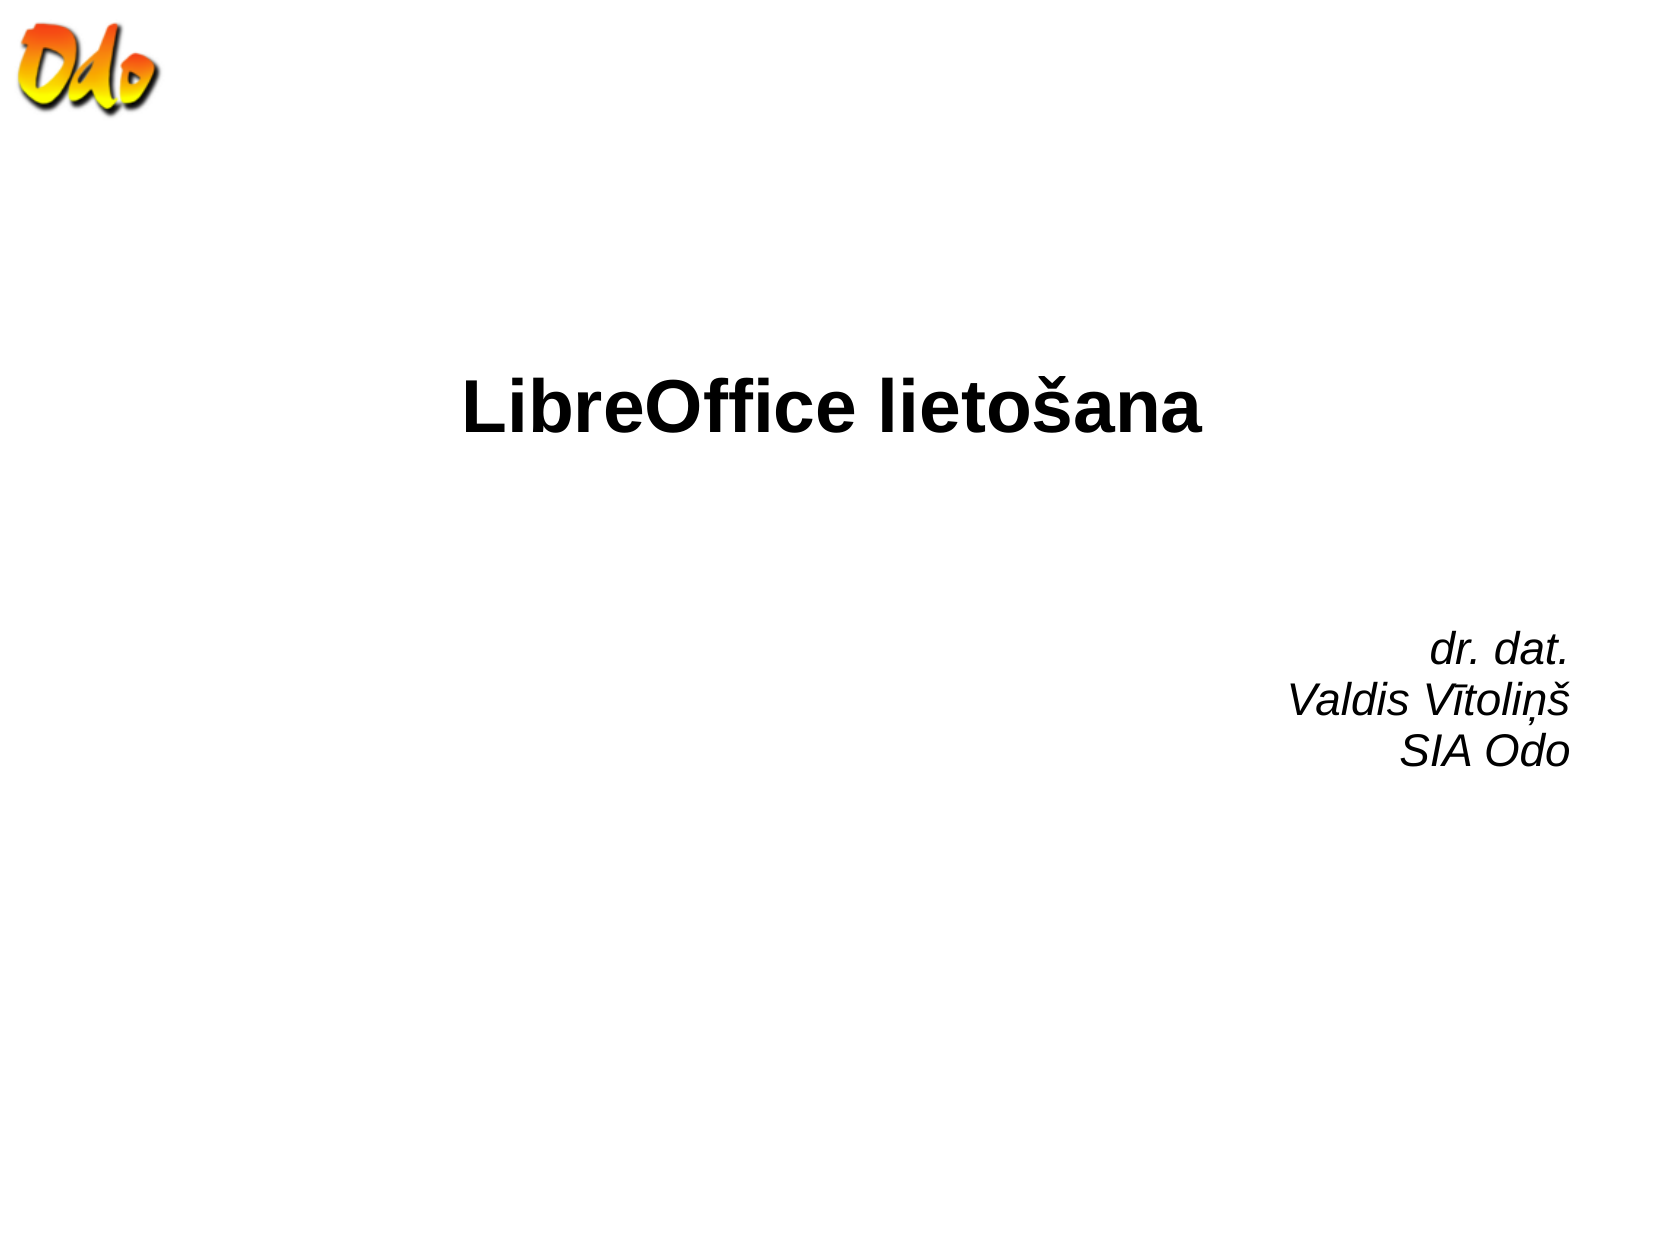

# LibreOffice lietošana
dr. dat.
Valdis Vītoliņš
SIA Odo